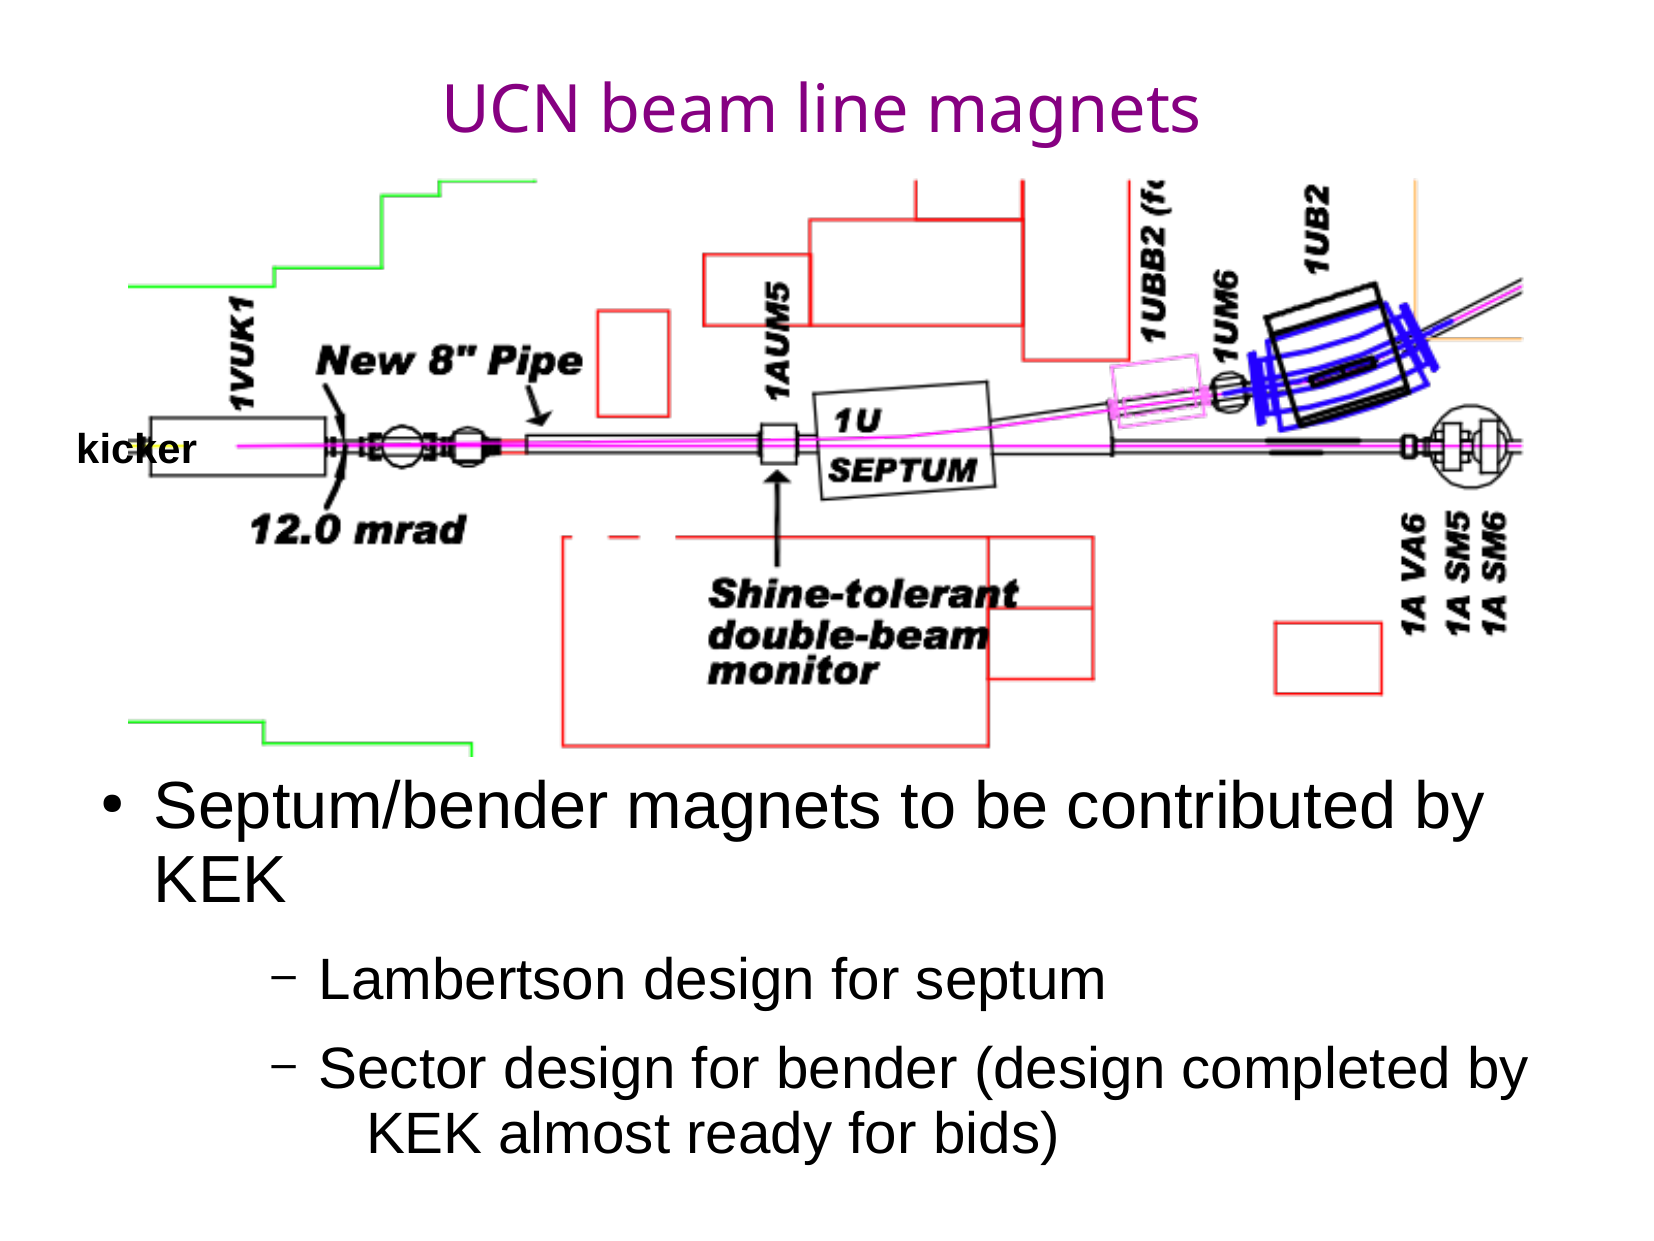

UCN beam line magnets
kicker
# Septum/bender magnets to be contributed by KEK
Lambertson design for septum
Sector design for bender (design completed by KEK almost ready for bids)